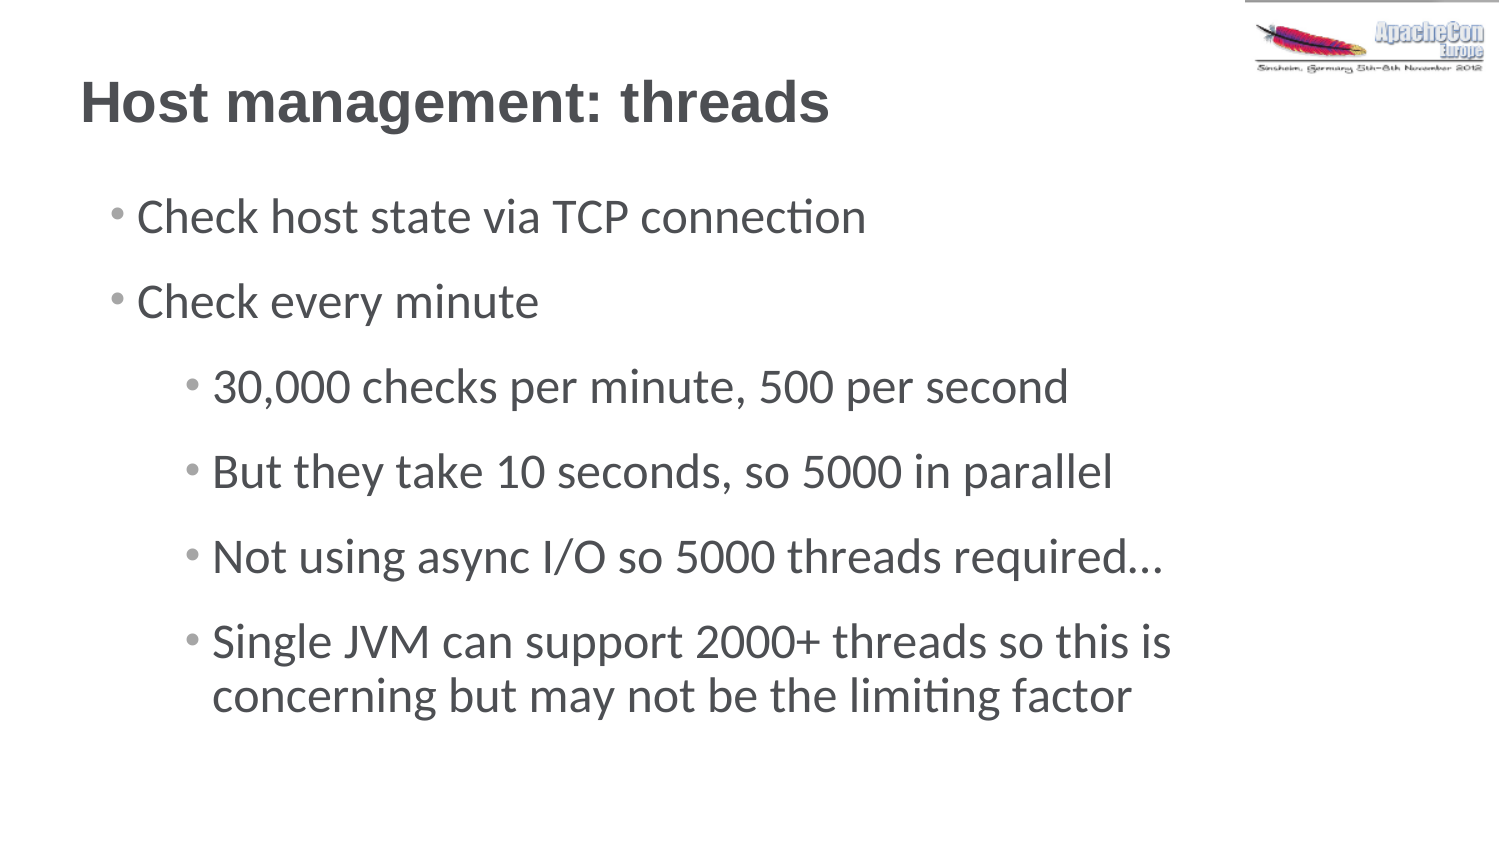

# Host management: threads
Check host state via TCP connection
Check every minute
30,000 checks per minute, 500 per second
But they take 10 seconds, so 5000 in parallel
Not using async I/O so 5000 threads required…
Single JVM can support 2000+ threads so this is concerning but may not be the limiting factor